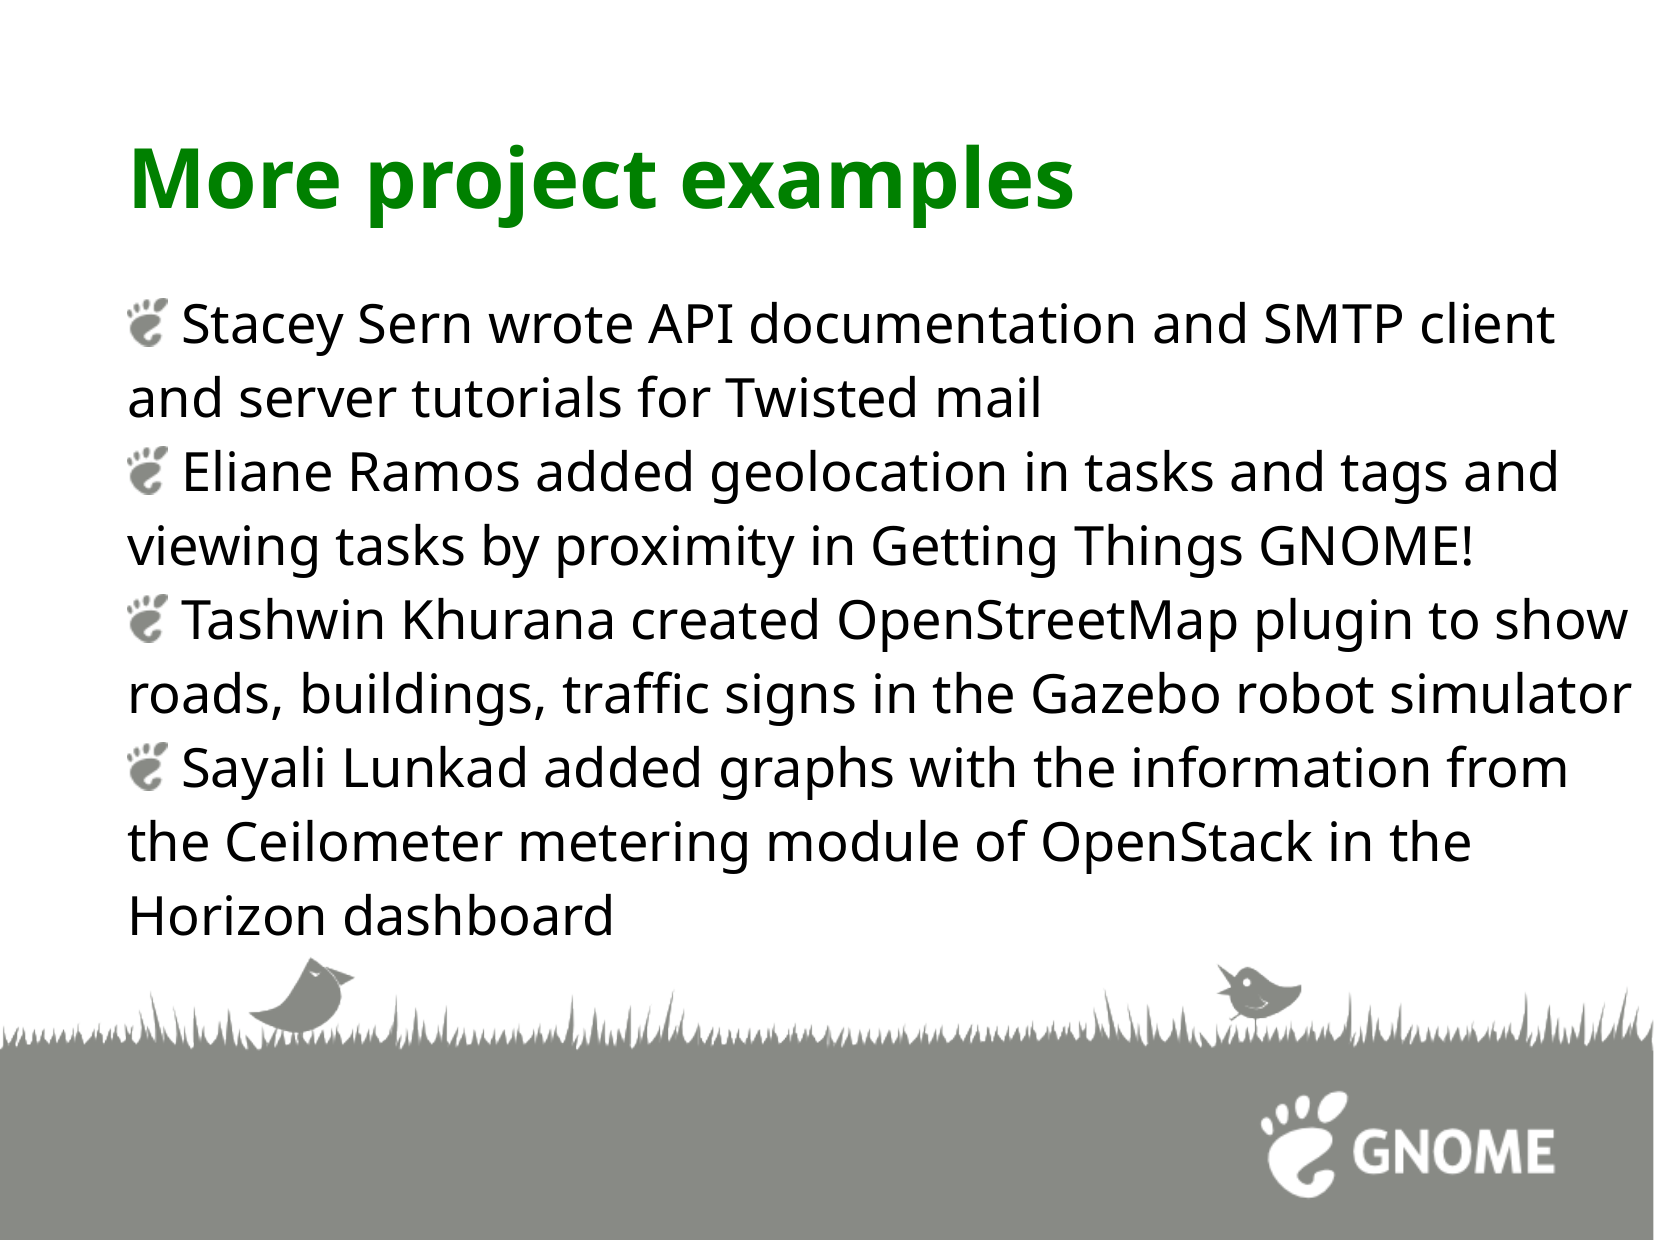

More project examples
 Stacey Sern wrote API documentation and SMTP client and server tutorials for Twisted mail
 Eliane Ramos added geolocation in tasks and tags and viewing tasks by proximity in Getting Things GNOME!
 Tashwin Khurana created OpenStreetMap plugin to show roads, buildings, traffic signs in the Gazebo robot simulator
 Sayali Lunkad added graphs with the information from the Ceilometer metering module of OpenStack in the Horizon dashboard